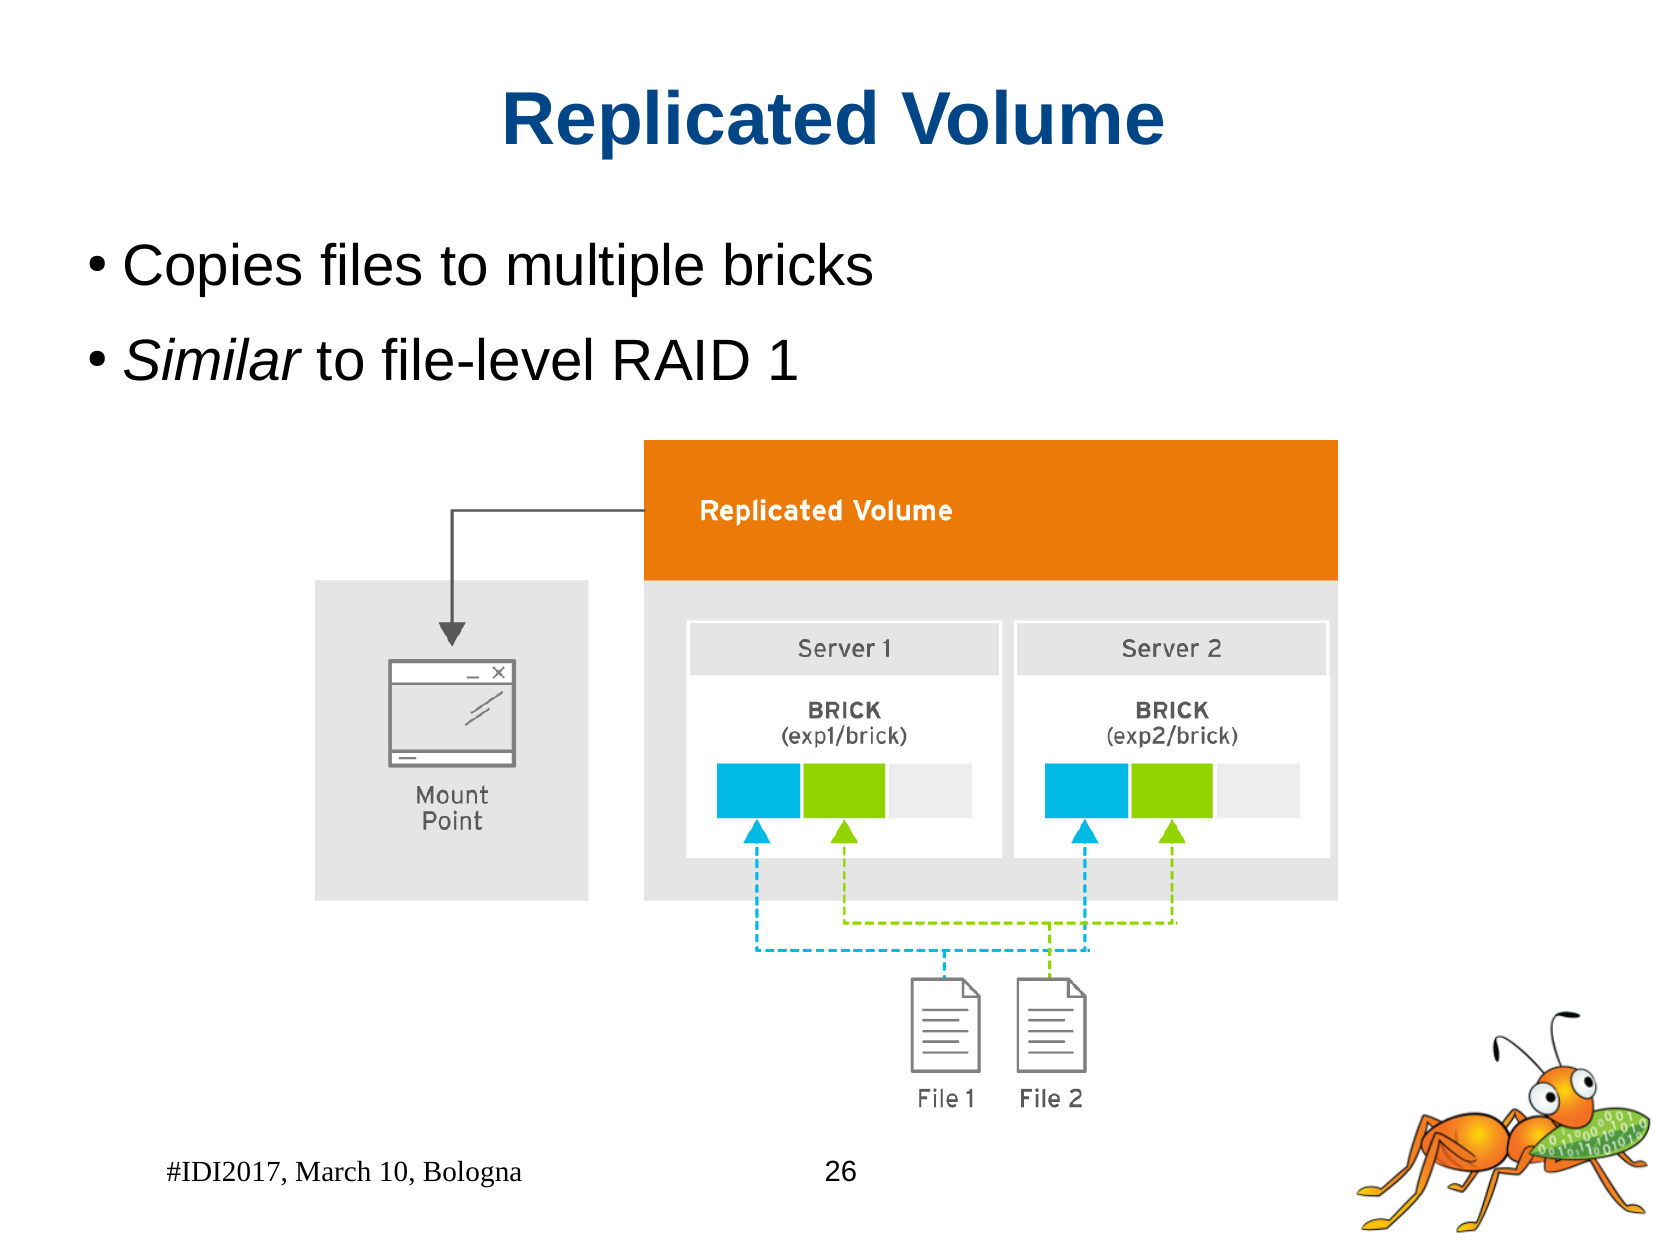

# Replicated Volume
Copies files to multiple bricks
Similar to file-level RAID 1
#IDI2017, March 10, Bologna
26